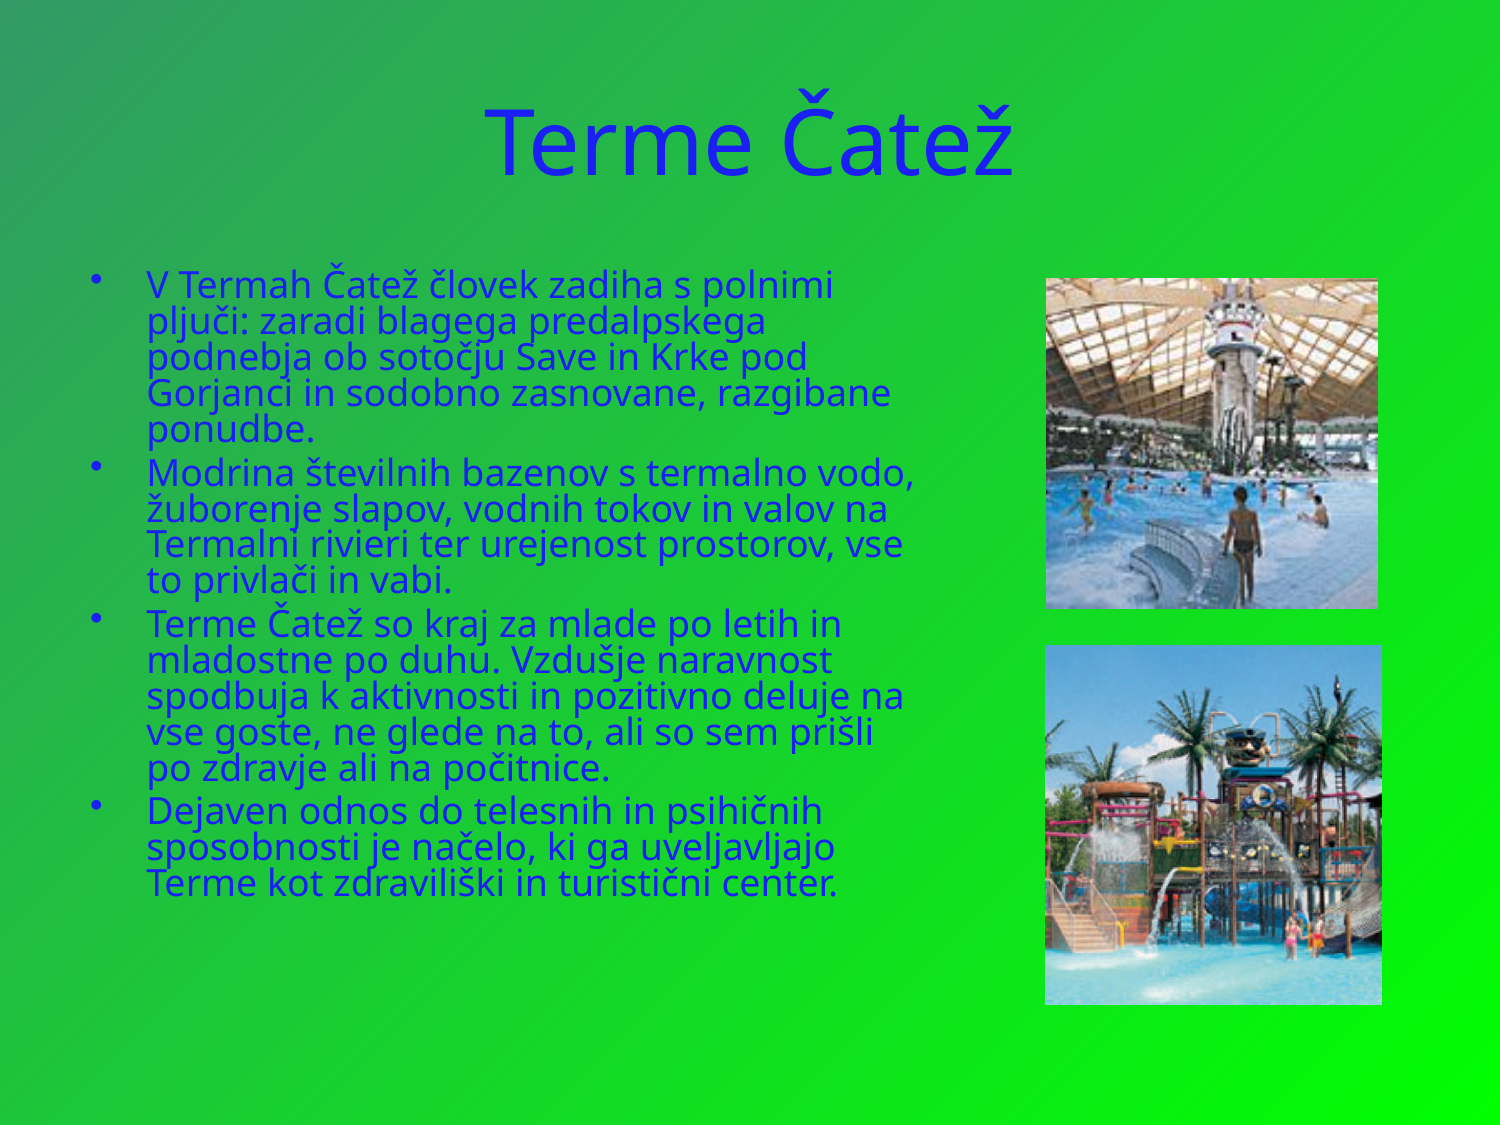

# Terme Čatež
V Termah Čatež človek zadiha s polnimi pljuči: zaradi blagega predalpskega podnebja ob sotočju Save in Krke pod Gorjanci in sodobno zasnovane, razgibane ponudbe.
Modrina številnih bazenov s termalno vodo, žuborenje slapov, vodnih tokov in valov na Termalni rivieri ter urejenost prostorov, vse to privlači in vabi.
Terme Čatež so kraj za mlade po letih in mladostne po duhu. Vzdušje naravnost spodbuja k aktivnosti in pozitivno deluje na vse goste, ne glede na to, ali so sem prišli po zdravje ali na počitnice.
Dejaven odnos do telesnih in psihičnih sposobnosti je načelo, ki ga uveljavljajo Terme kot zdraviliški in turistični center.